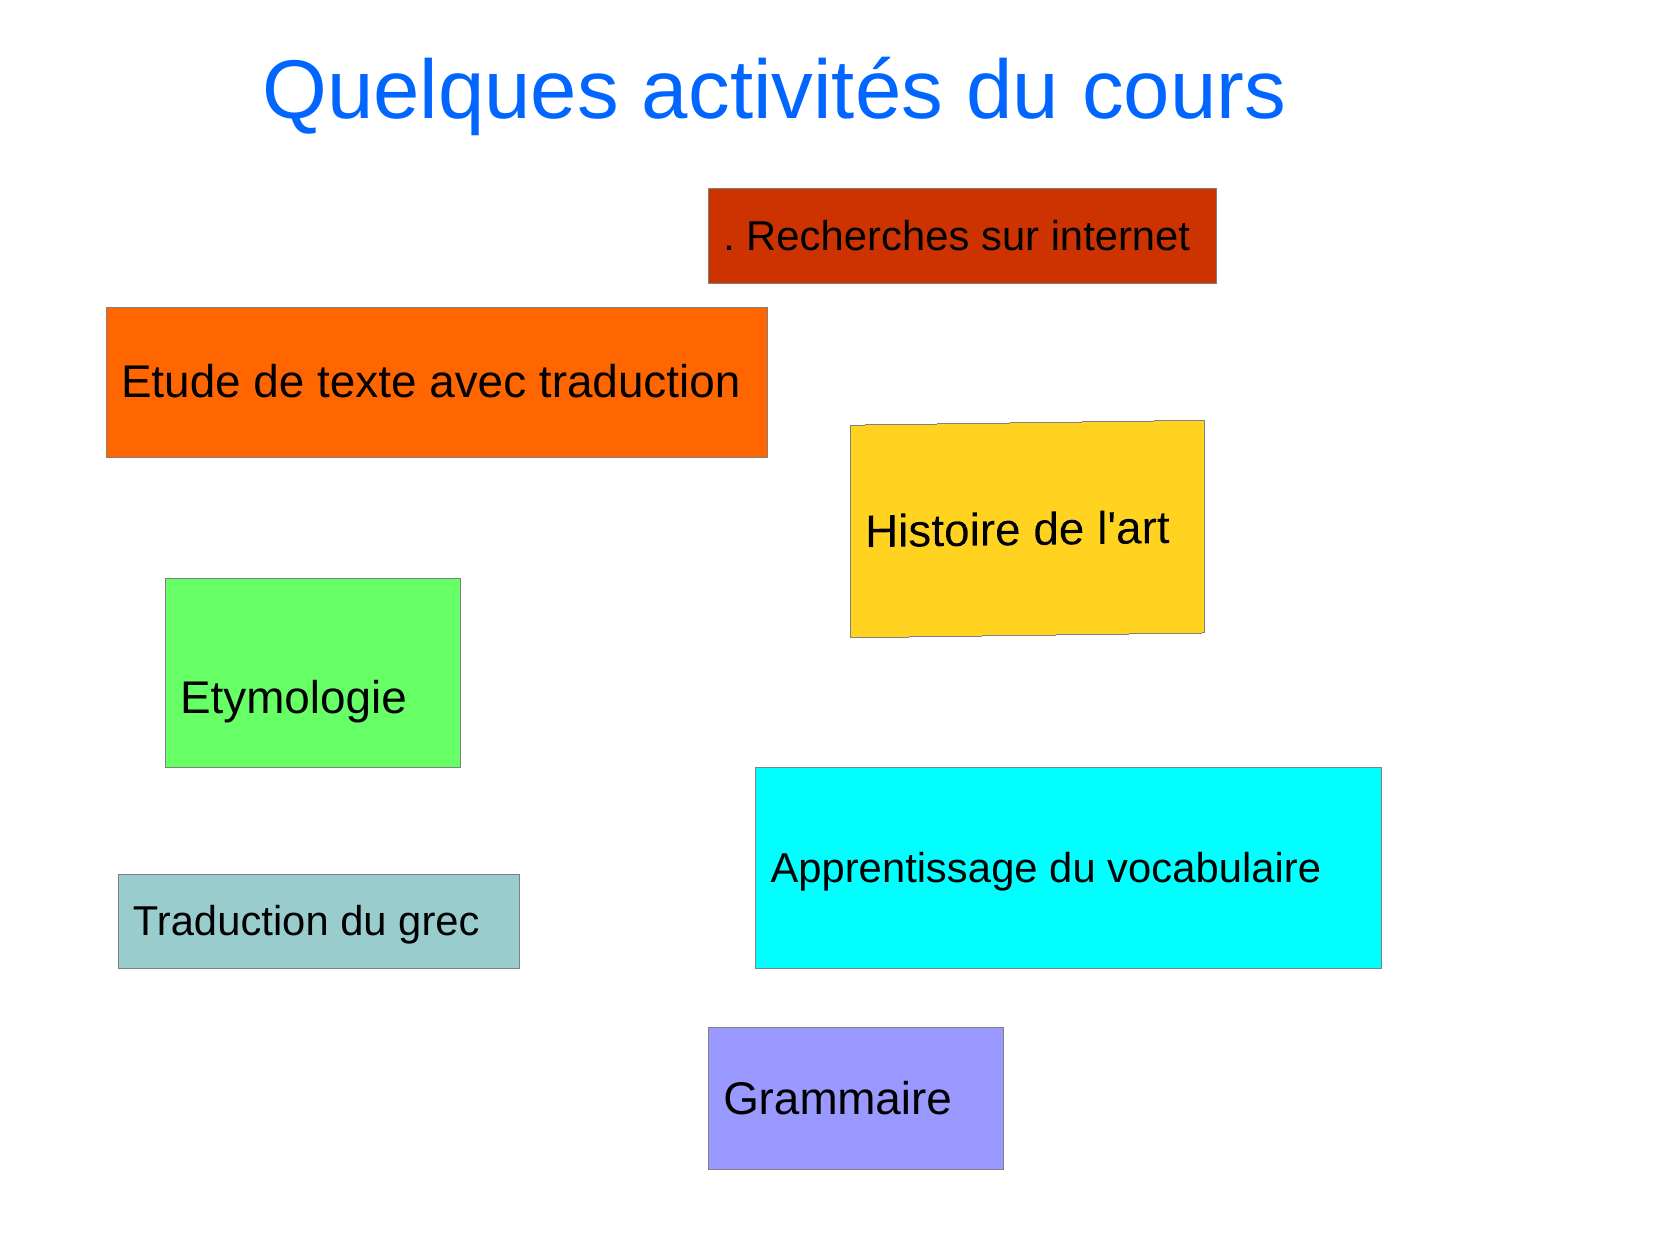

Quelques activités du cours
. Recherches sur internet
Etude de texte avec traduction
Histoire de l'art
Etymologie
Apprentissage du vocabulaire
Traduction du grec
Grammaire